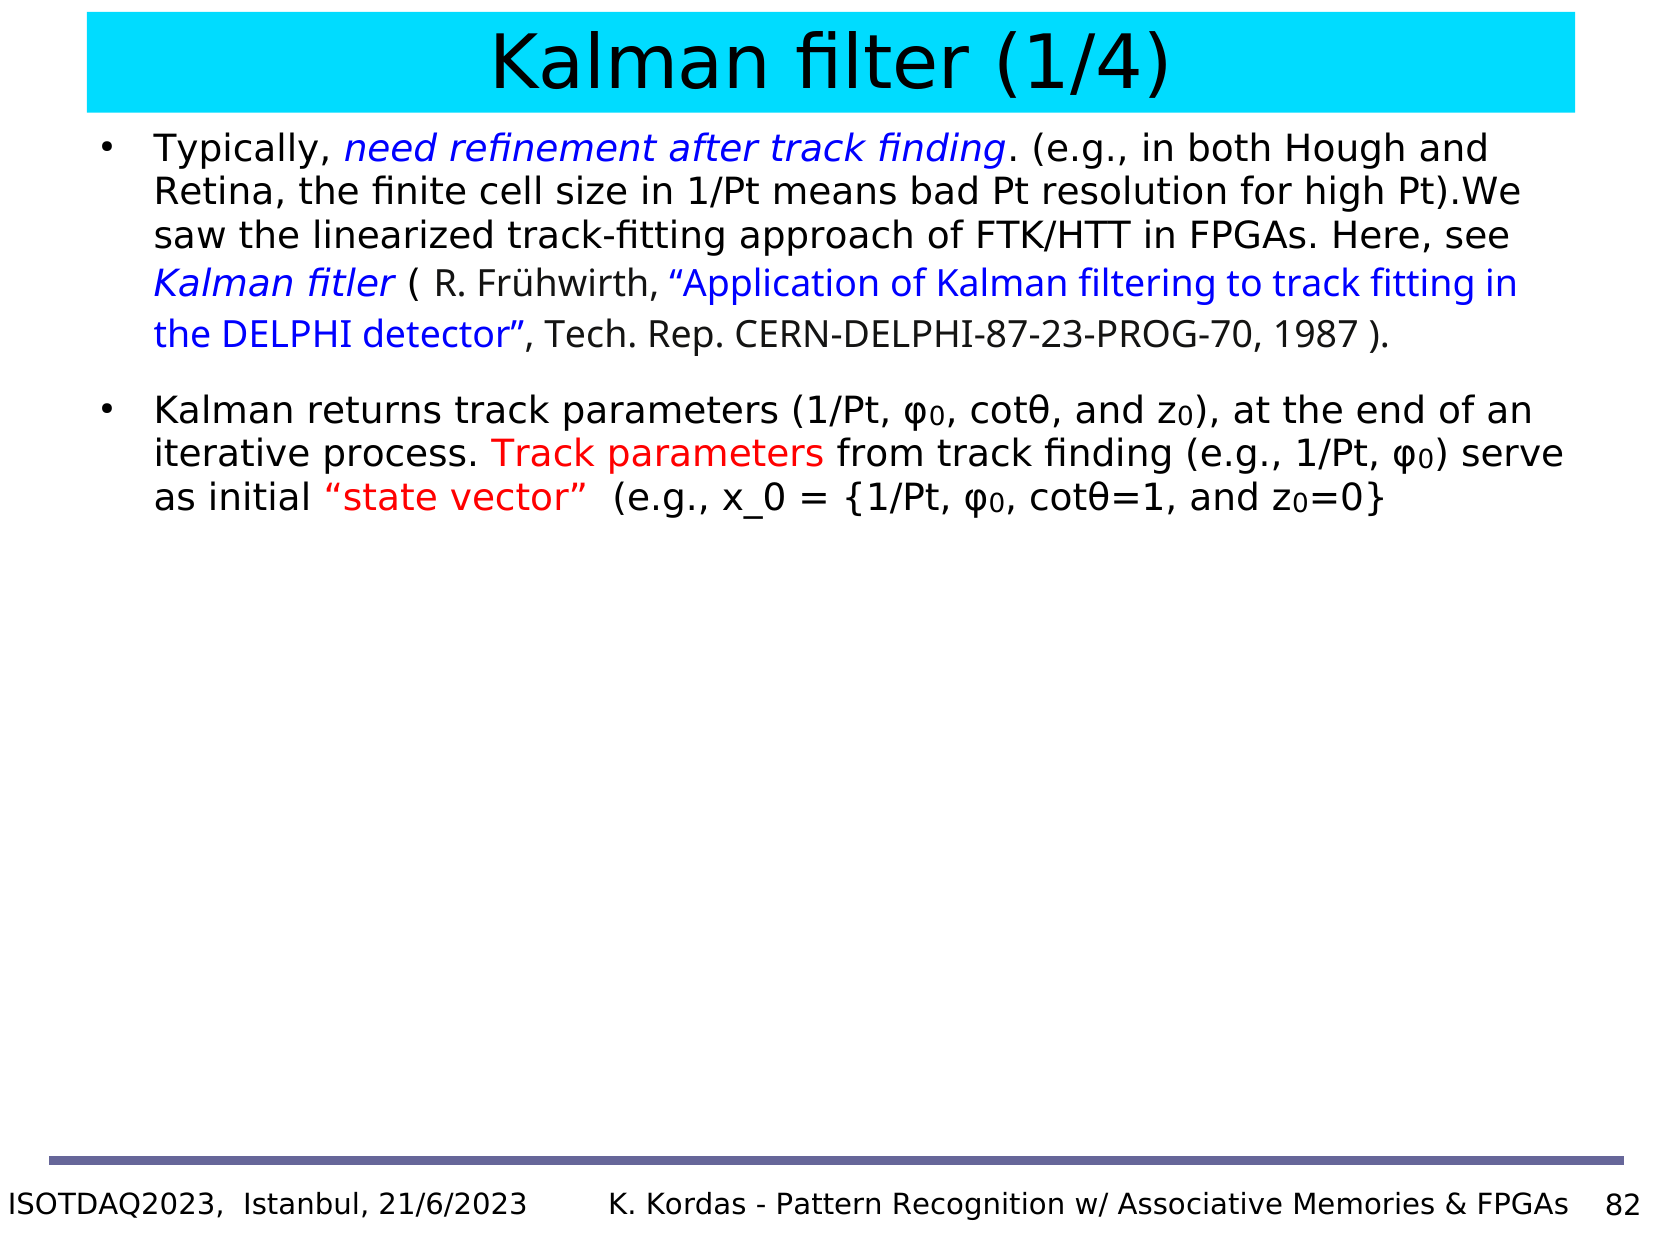

# Kalman filter (1/4)
Typically, need refinement after track finding. (e.g., in both Hough and Retina, the finite cell size in 1/Pt means bad Pt resolution for high Pt).We saw the linearized track-fitting approach of FTK/HTT in FPGAs. Here, see Kalman fitler ( R. Frühwirth, “Application of Kalman filtering to track fitting in the DELPHI detector”, Tech. Rep. CERN-DELPHI-87-23-PROG-70, 1987 ).
Kalman returns track parameters (1/Pt, φ0, cotθ, and z0), at the end of an iterative process. Track parameters from track finding (e.g., 1/Pt, φ0) serve as initial “state vector” (e.g., x_0 = {1/Pt, φ0, cotθ=1, and z0=0}
ISOTDAQ2023, Istanbul, 21/6/2023
K. Kordas - Pattern Recognition w/ Associative Memories & FPGAs
82